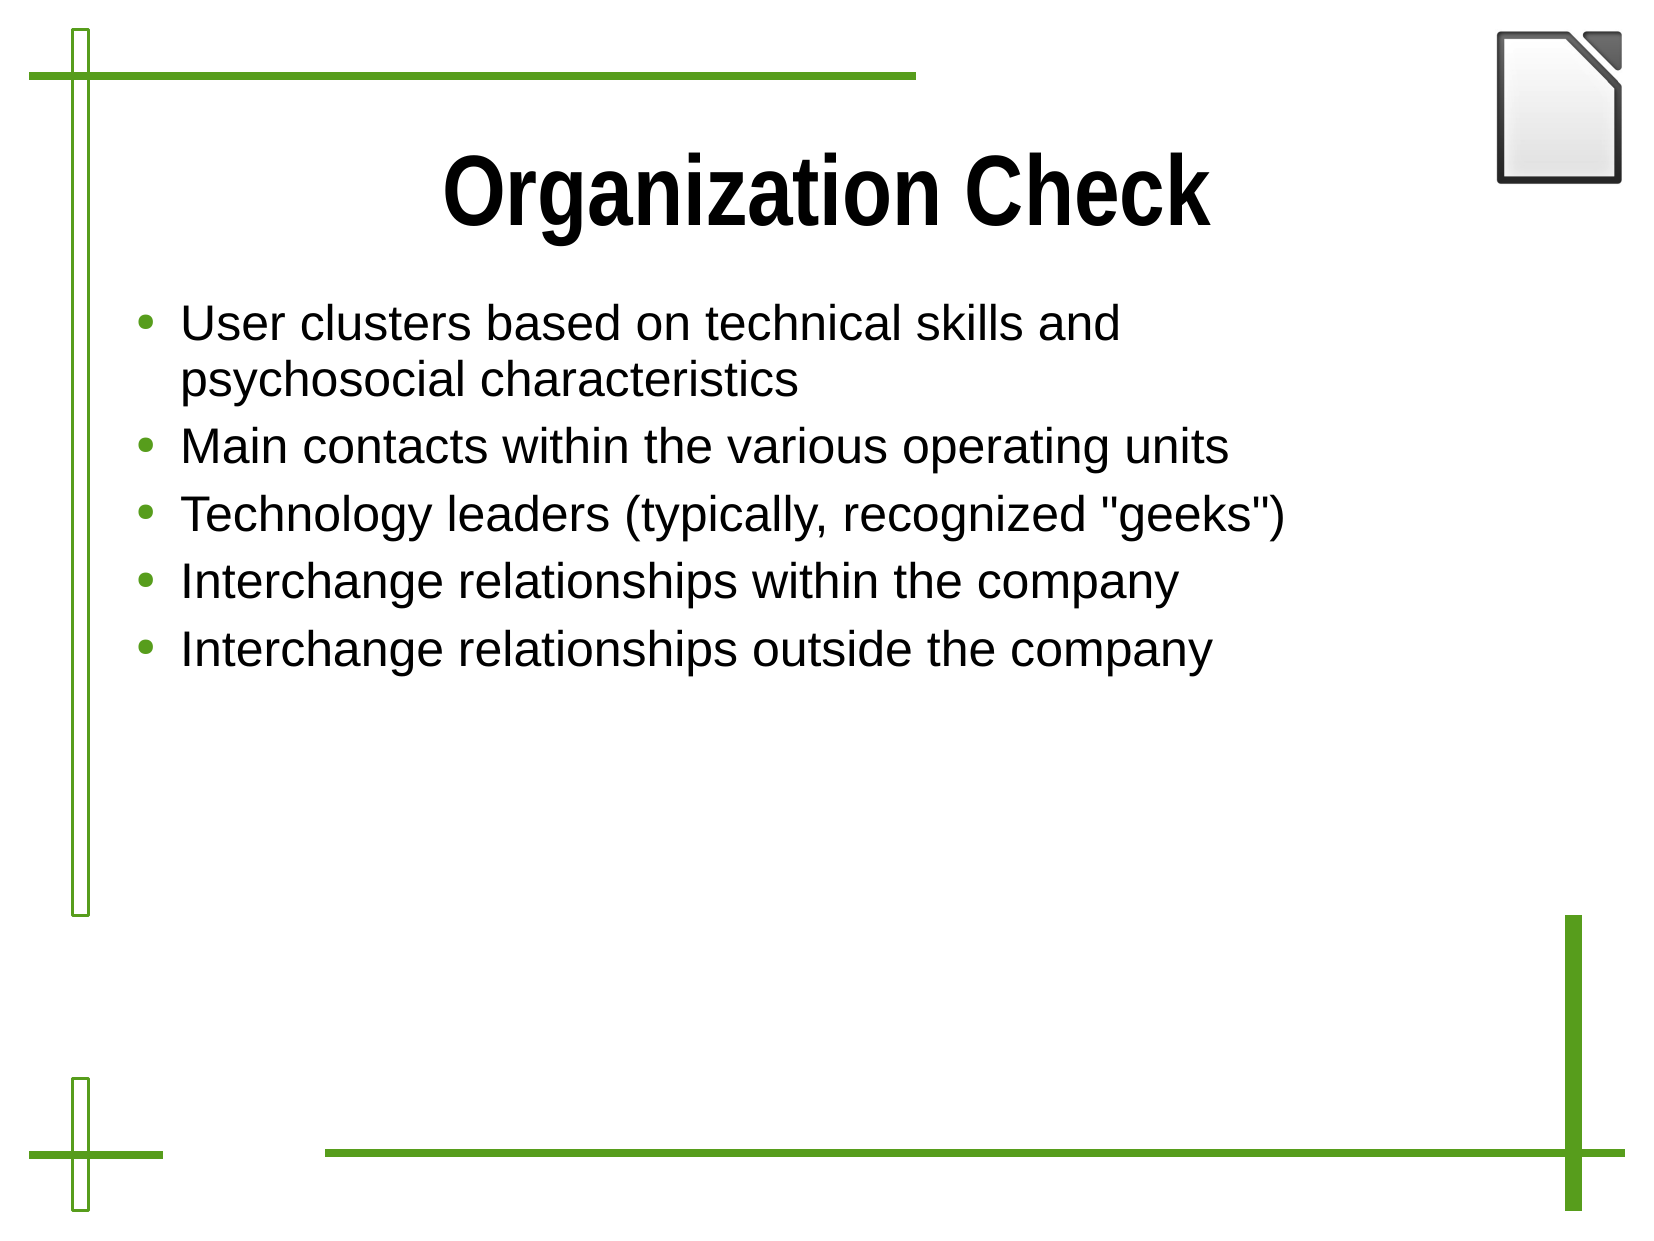

# Organization Check
User clusters based on technical skills and
psychosocial characteristics
Main contacts within the various operating units
Technology leaders (typically, recognized "geeks")
Interchange relationships within the company
Interchange relationships outside the company